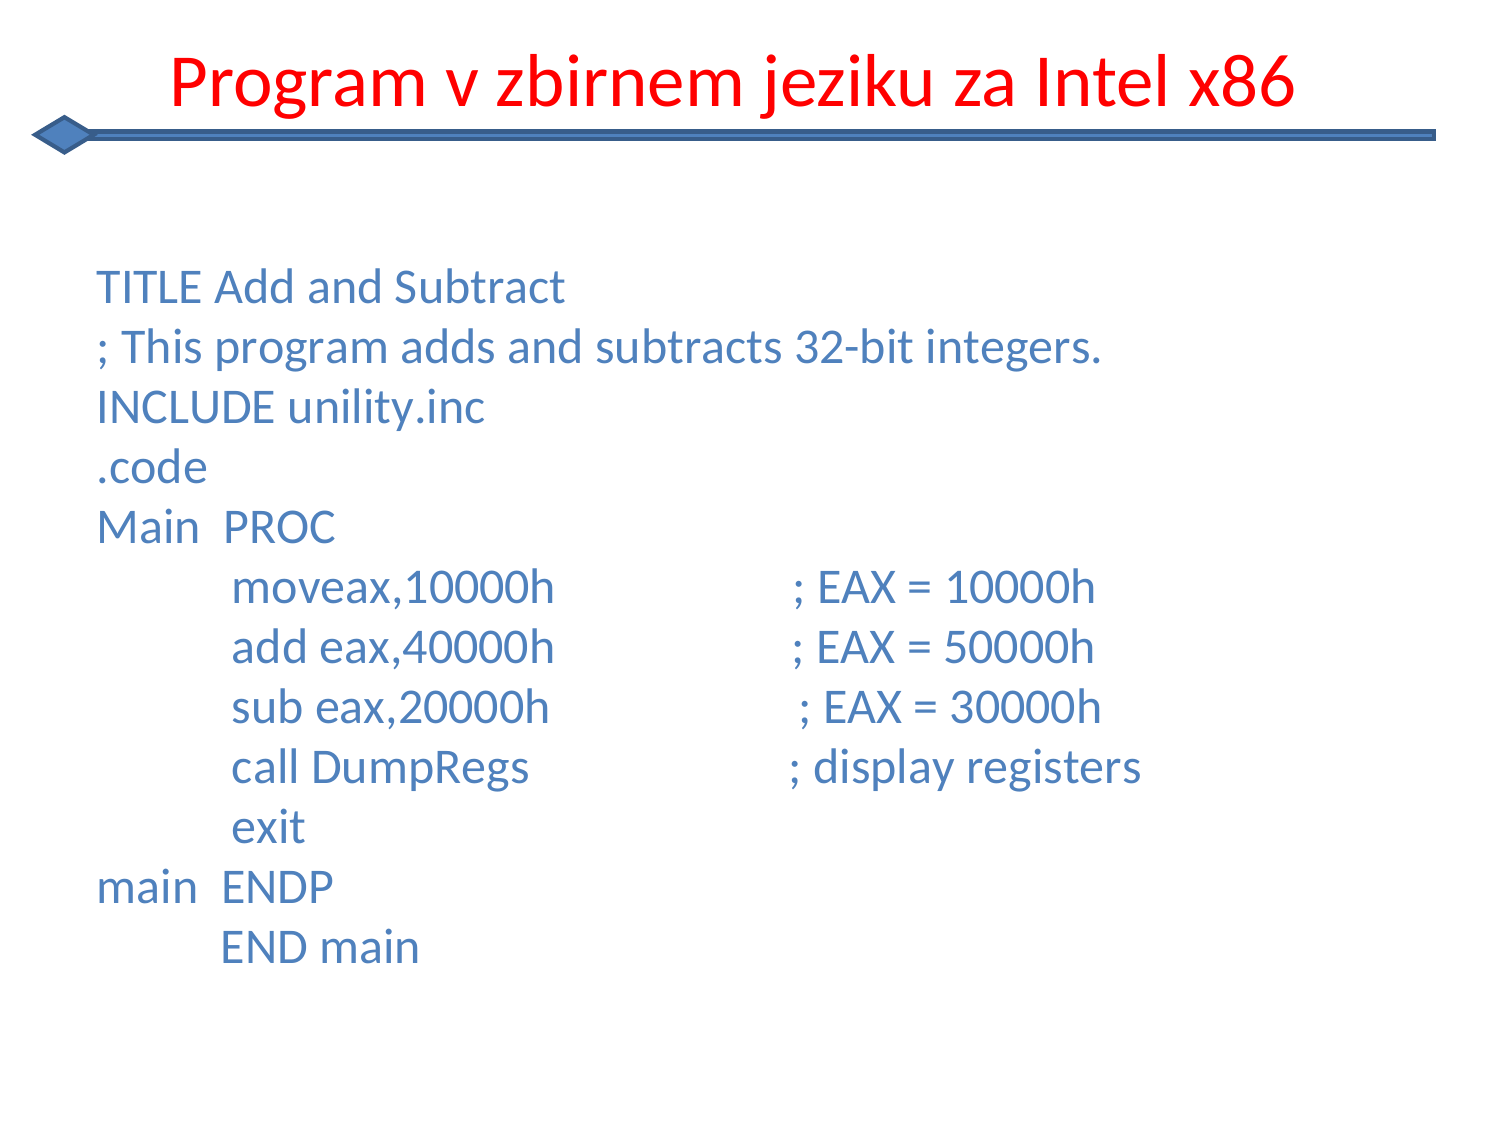

# Program v zbirnem jeziku za Intel x86
TITLE Add and Subtract
; This program adds and subtracts 32-bit integers.
INCLUDE unility.inc
.code
Main  PROC
            moveax,10000h                     ; EAX = 10000h
            add eax,40000h                     ; EAX = 50000h
            sub eax,20000h                      ; EAX = 30000h
            call DumpRegs                       ; display registers
            exit
main  ENDP
           END main